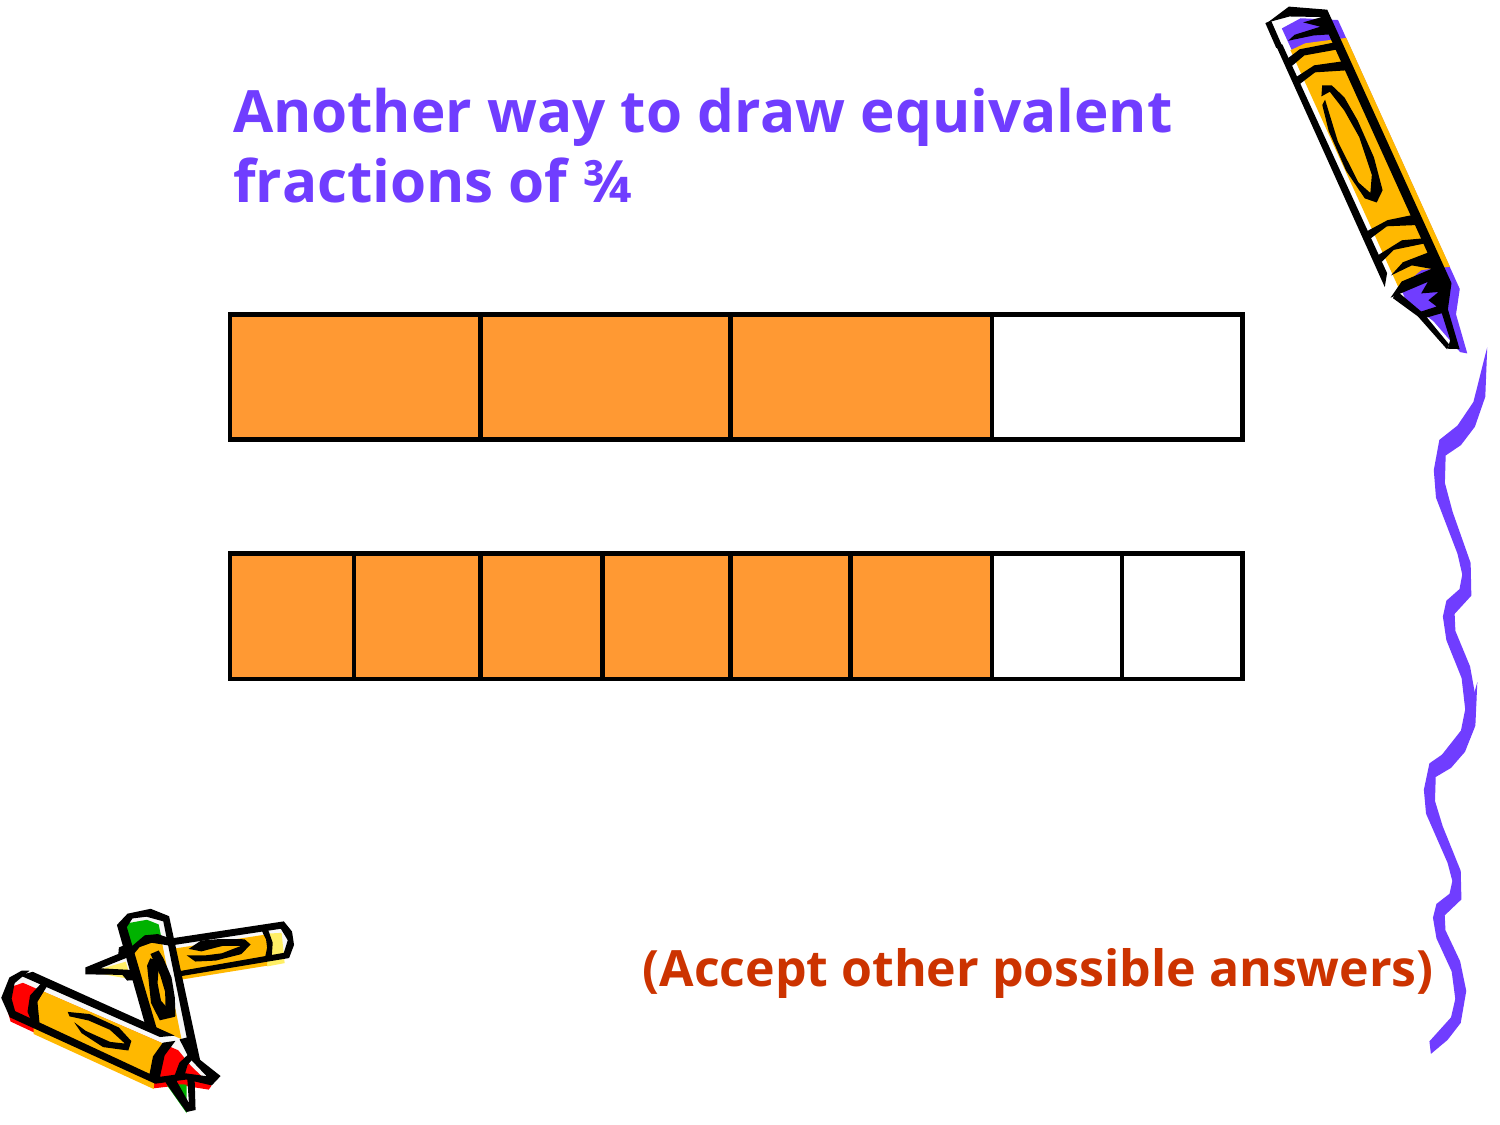

Another way to draw equivalent fractions of ¾
(Accept other possible answers)